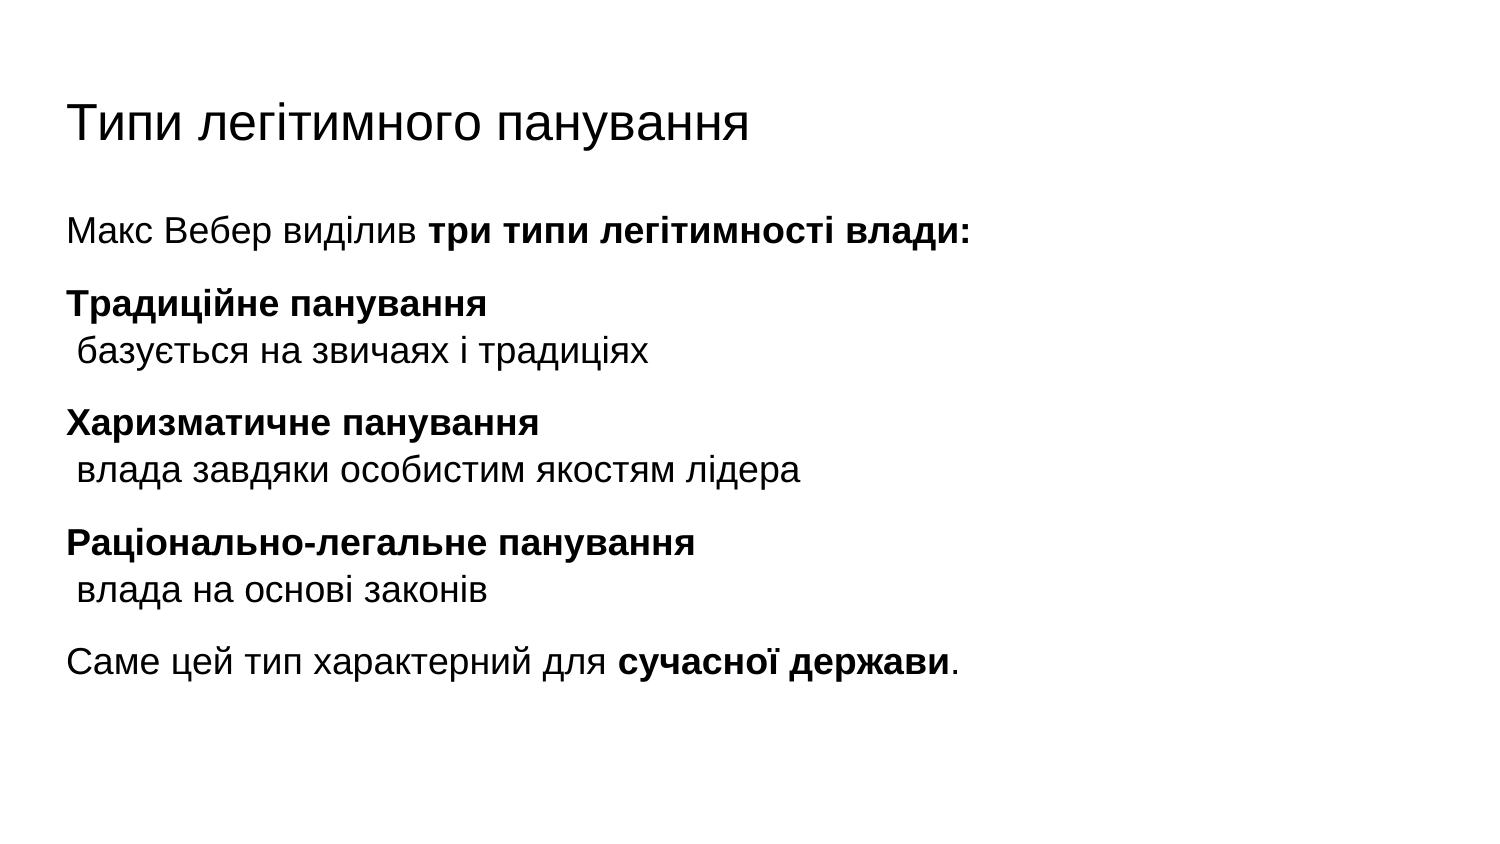

# Типи легітимного панування
Макс Вебер виділив три типи легітимності влади:
Традиційне панування
 базується на звичаях і традиціях
Харизматичне панування
 влада завдяки особистим якостям лідера
Раціонально-легальне панування
 влада на основі законів
Саме цей тип характерний для сучасної держави.